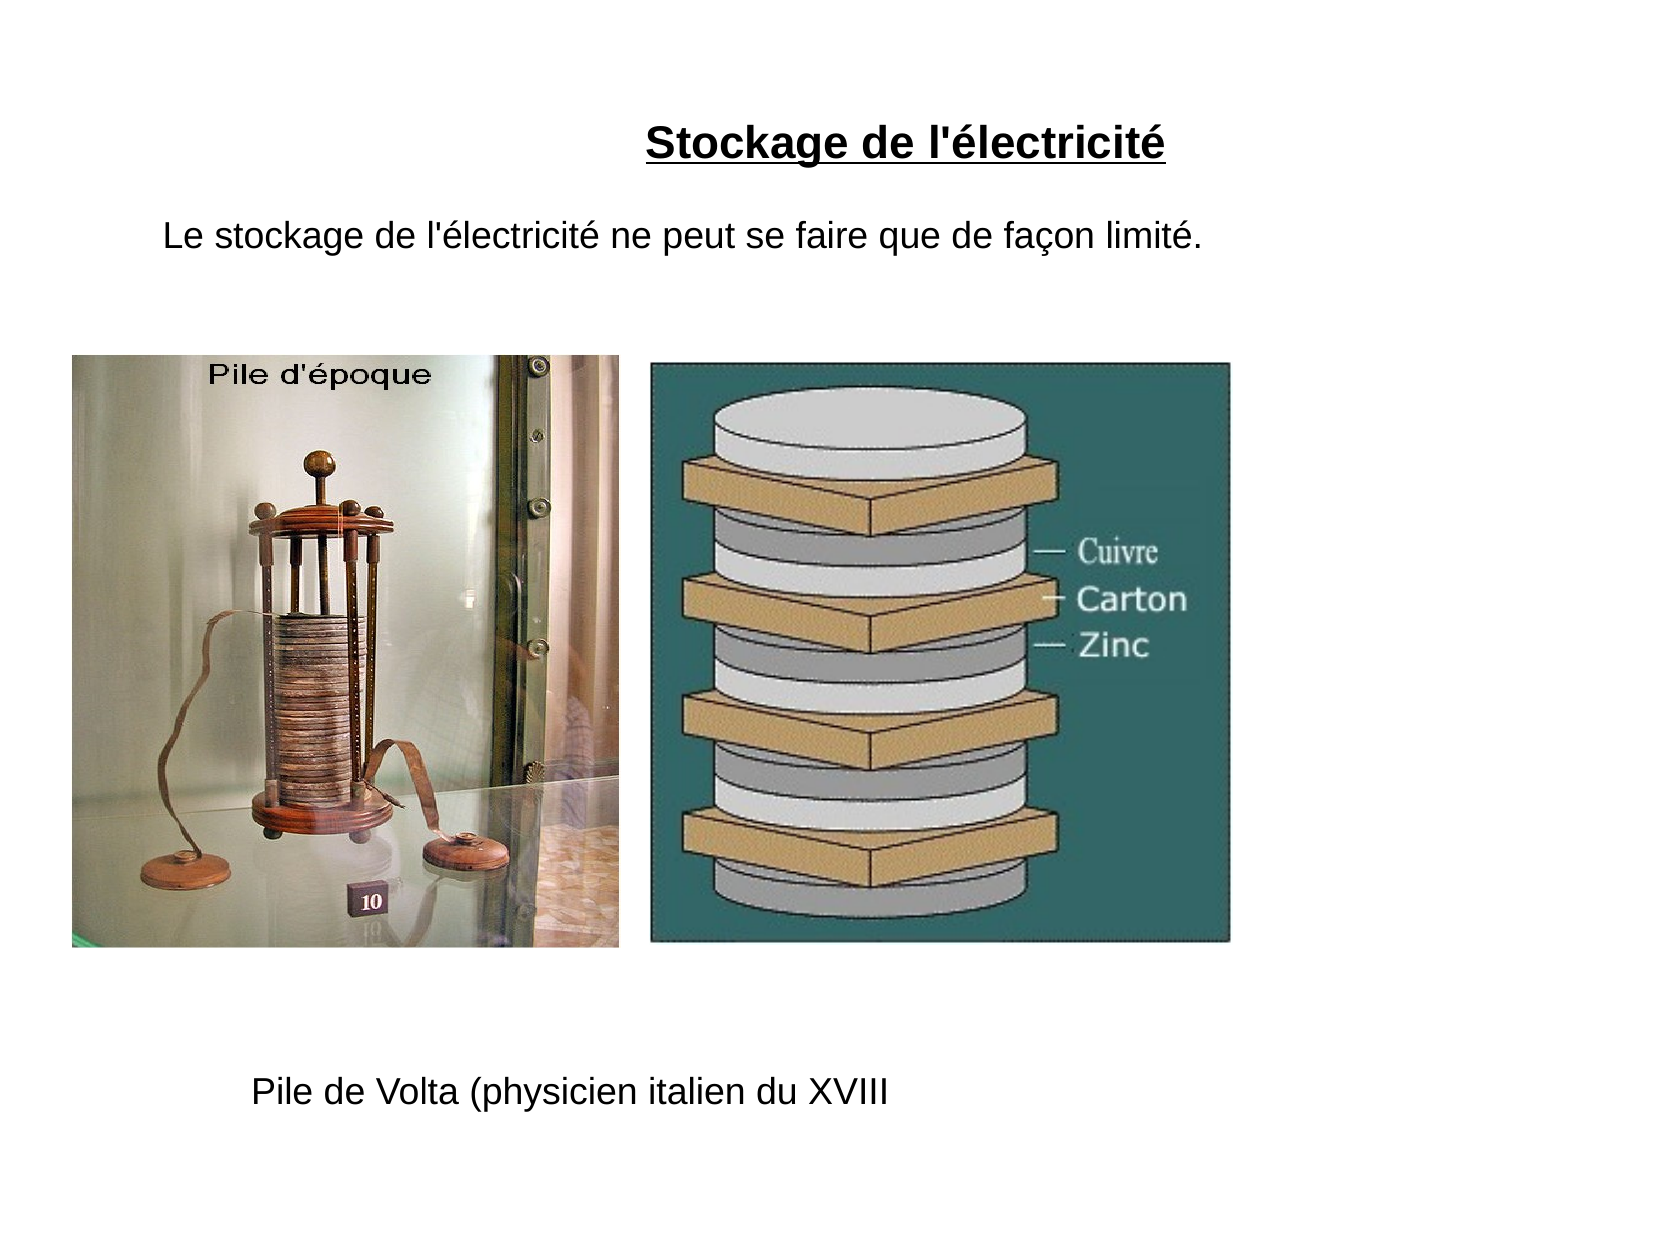

Stockage de l'électricité
Le stockage de l'électricité ne peut se faire que de façon limité.
Pile de Volta (physicien italien du XVIII